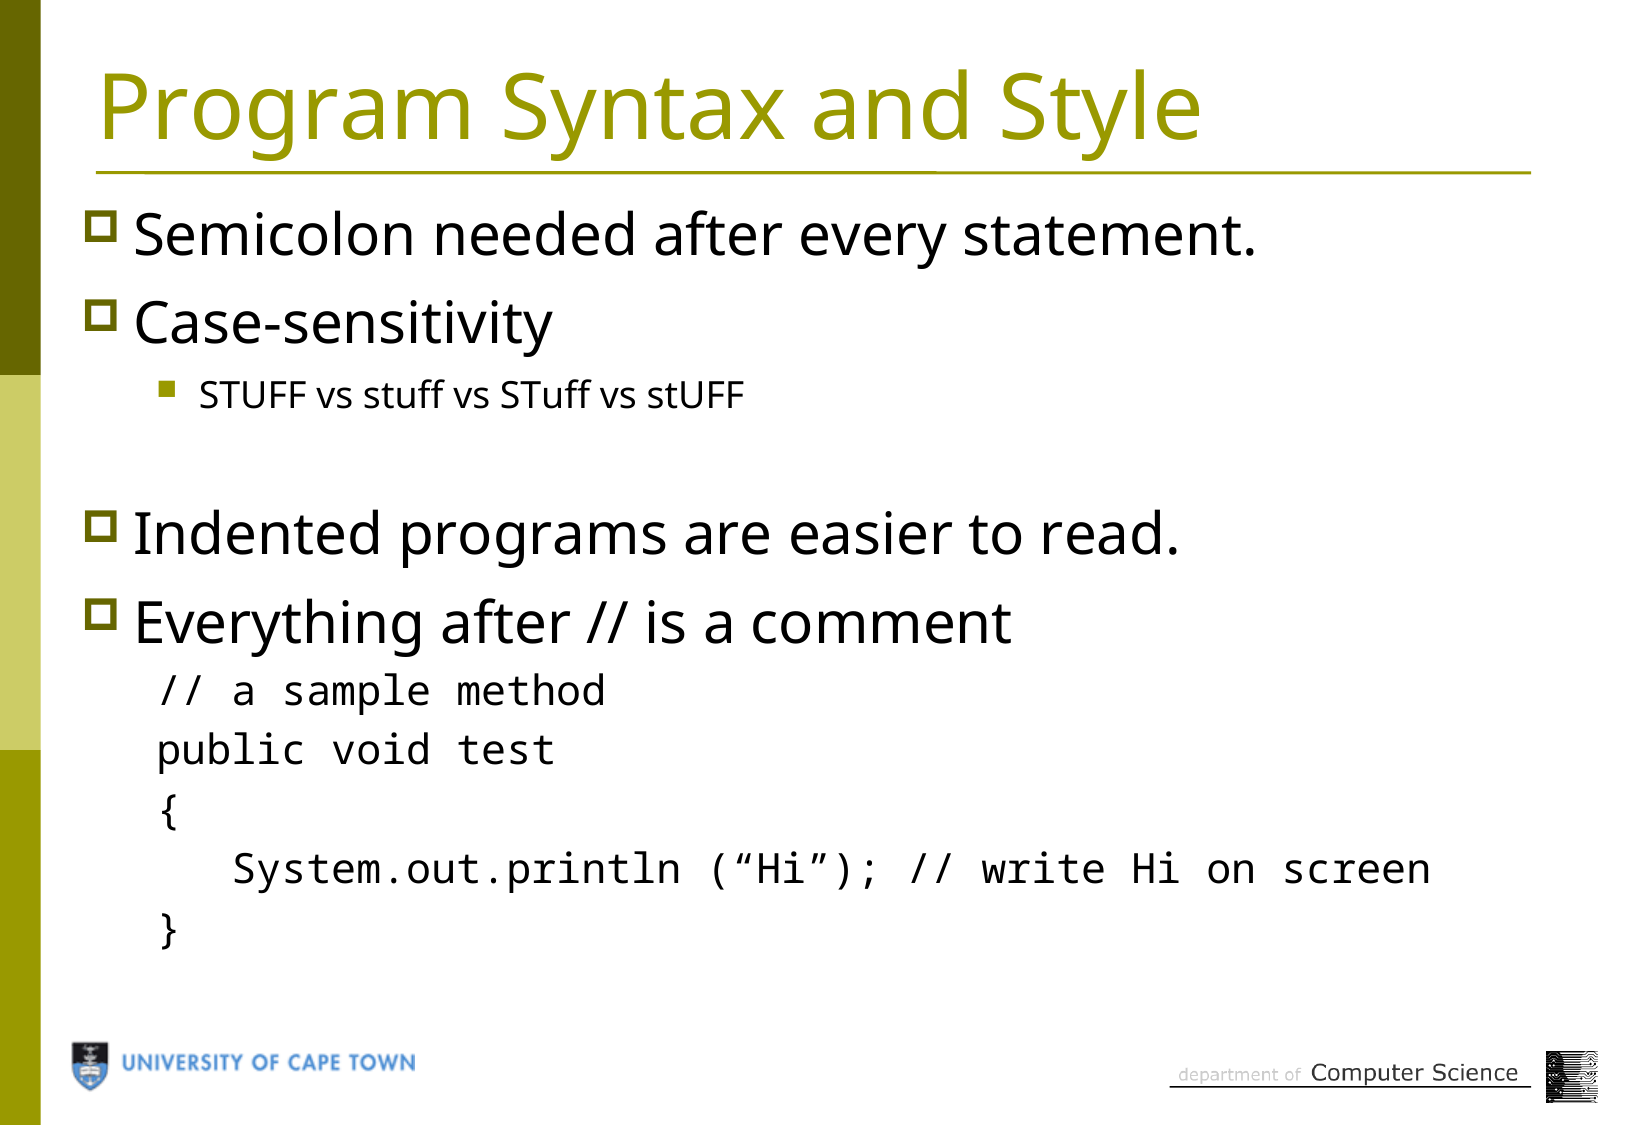

# Program Syntax and Style
Semicolon needed after every statement.
Case-sensitivity
STUFF vs stuff vs STuff vs stUFF
Indented programs are easier to read.
Everything after // is a comment
// a sample method
public void test
{
 System.out.println (“Hi”); // write Hi on screen
}